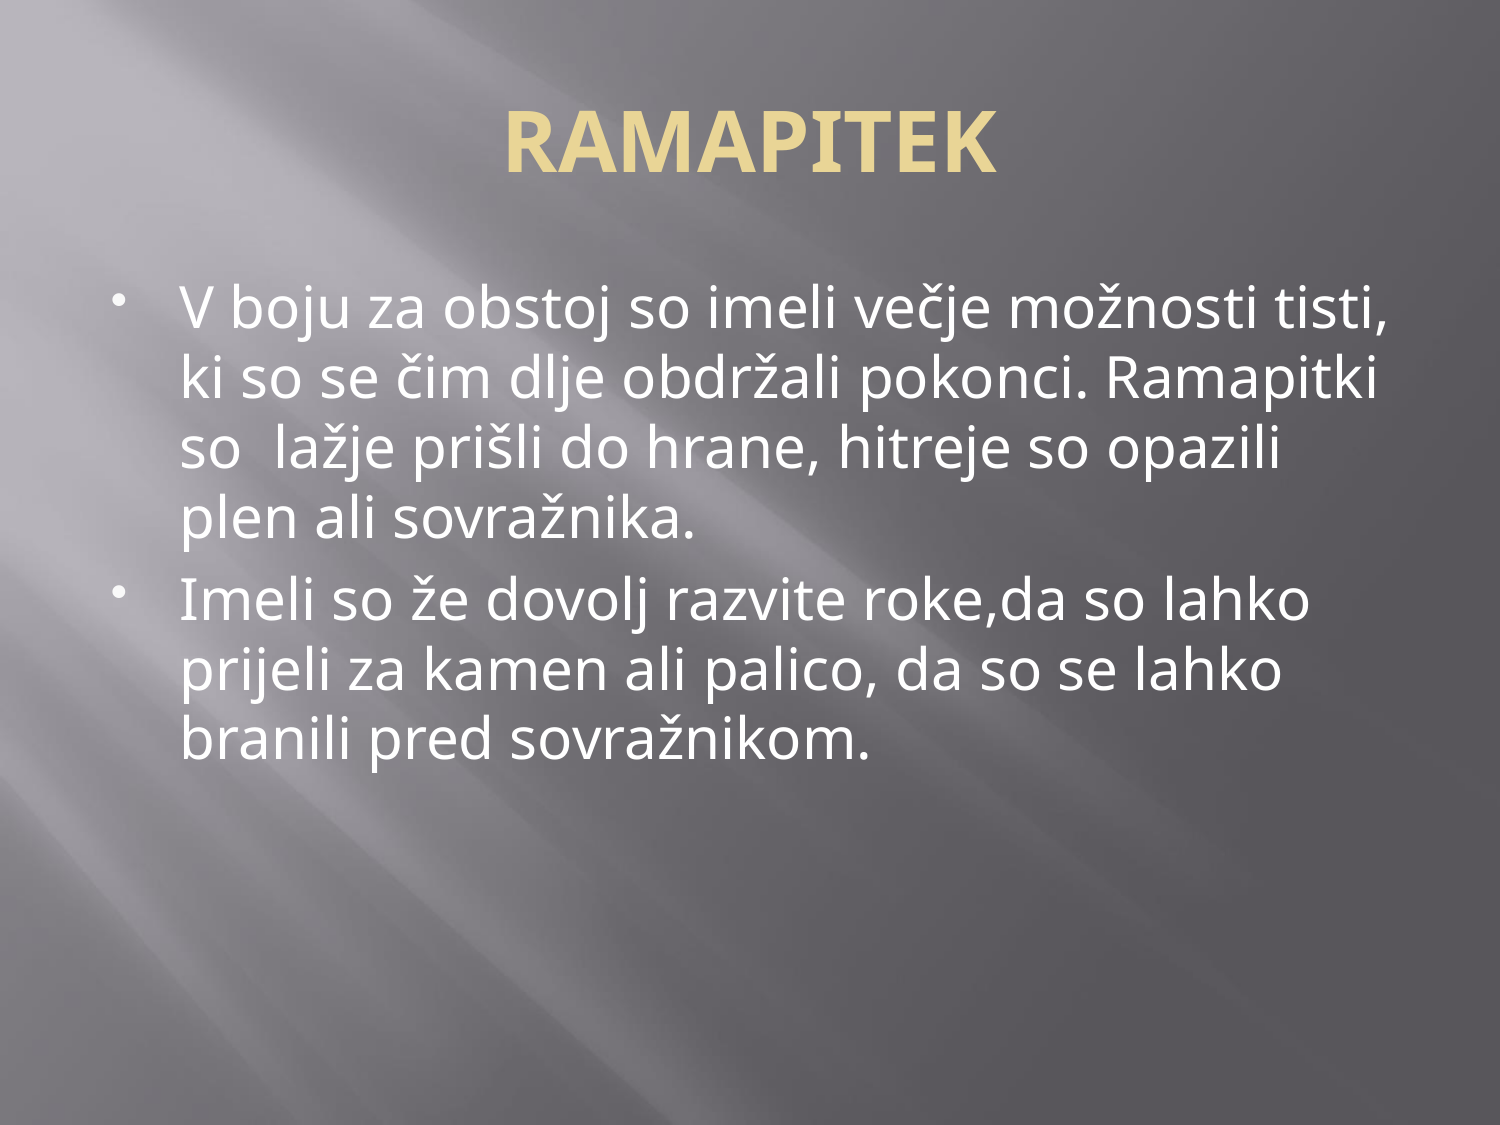

# RAMAPITEK
V boju za obstoj so imeli večje možnosti tisti, ki so se čim dlje obdržali pokonci. Ramapitki so lažje prišli do hrane, hitreje so opazili plen ali sovražnika.
Imeli so že dovolj razvite roke,da so lahko prijeli za kamen ali palico, da so se lahko branili pred sovražnikom.